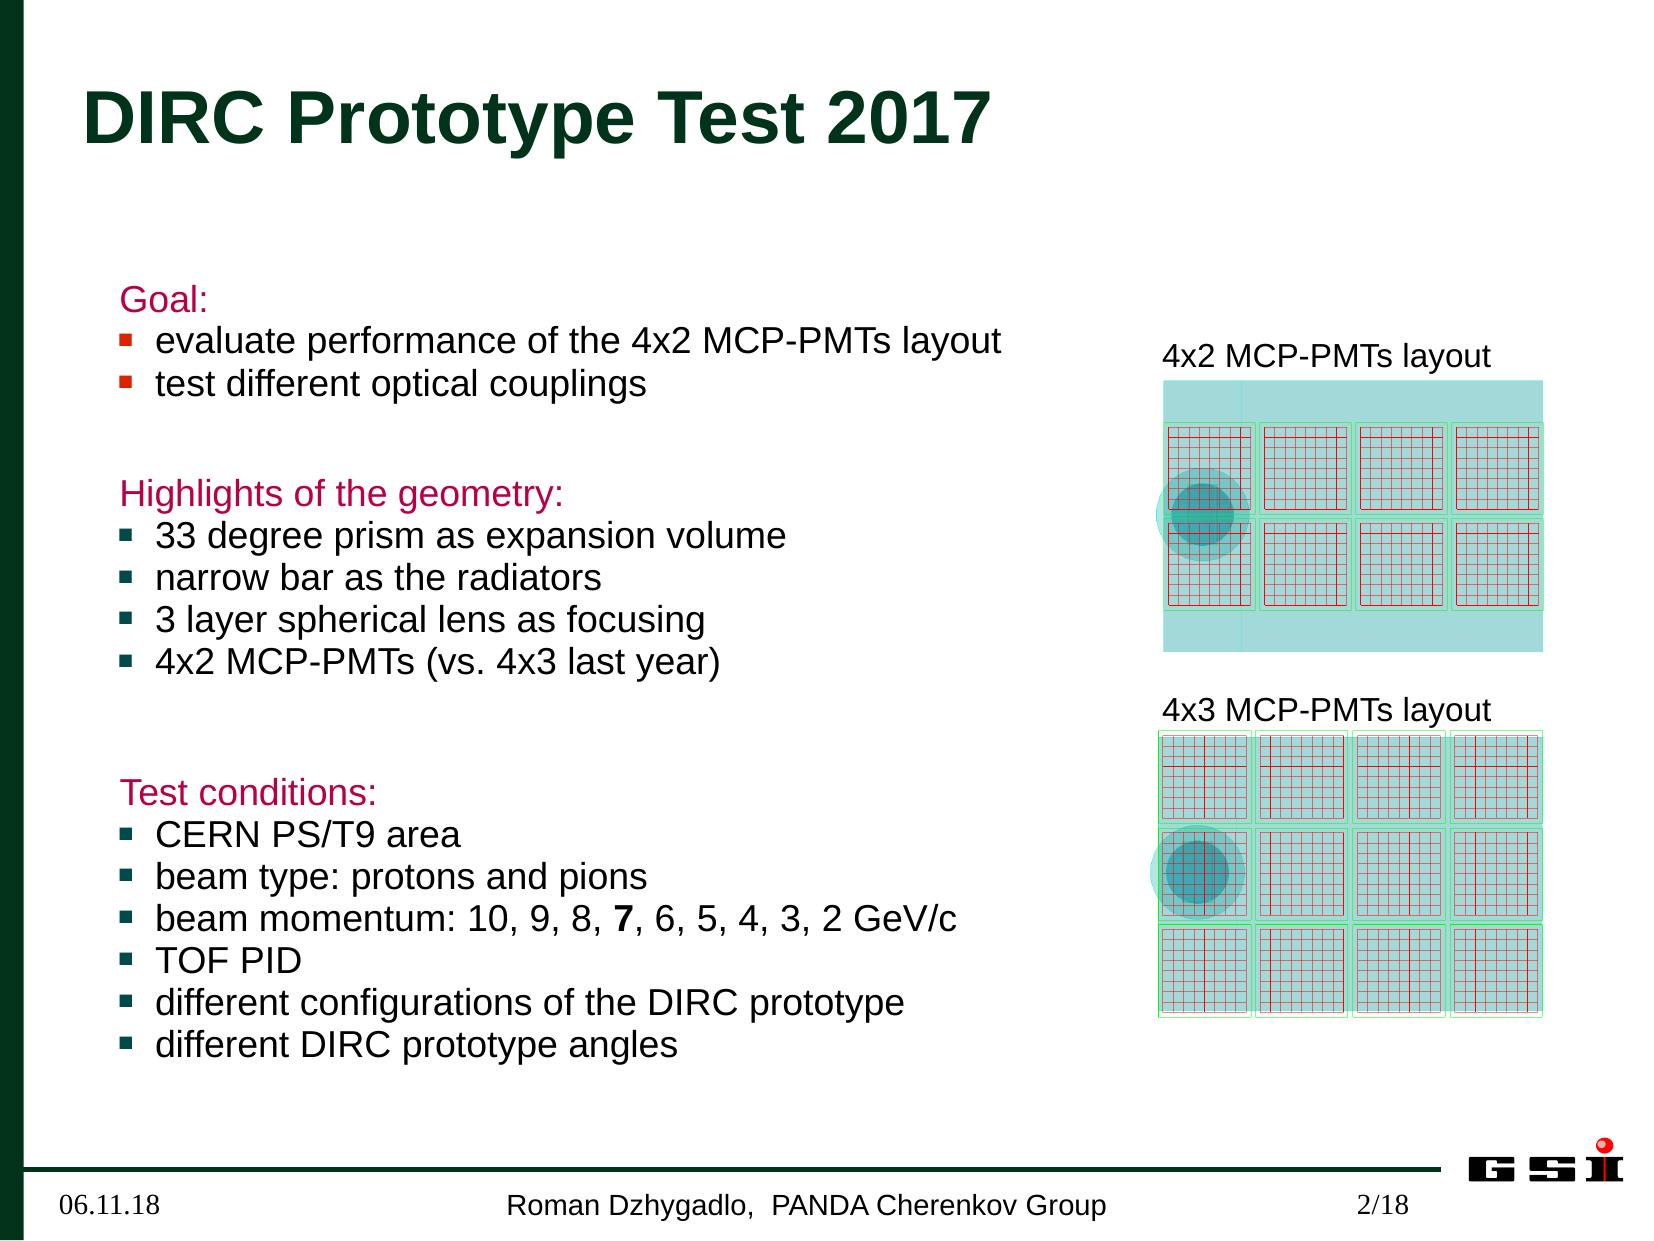

# DIRC Prototype Test 2017
Goal:
evaluate performance of the 4x2 MCP-PMTs layout
test different optical couplings
4x2 MCP-PMTs layout
Highlights of the geometry:
33 degree prism as expansion volume
narrow bar as the radiators
3 layer spherical lens as focusing
4x2 MCP-PMTs (vs. 4x3 last year)
4x3 MCP-PMTs layout
Test conditions:
CERN PS/T9 area
beam type: protons and pions
beam momentum: 10, 9, 8, 7, 6, 5, 4, 3, 2 GeV/c
TOF PID
different configurations of the DIRC prototype
different DIRC prototype angles
06.11.18
Roman Dzhygadlo, PANDA Cherenkov Group
2